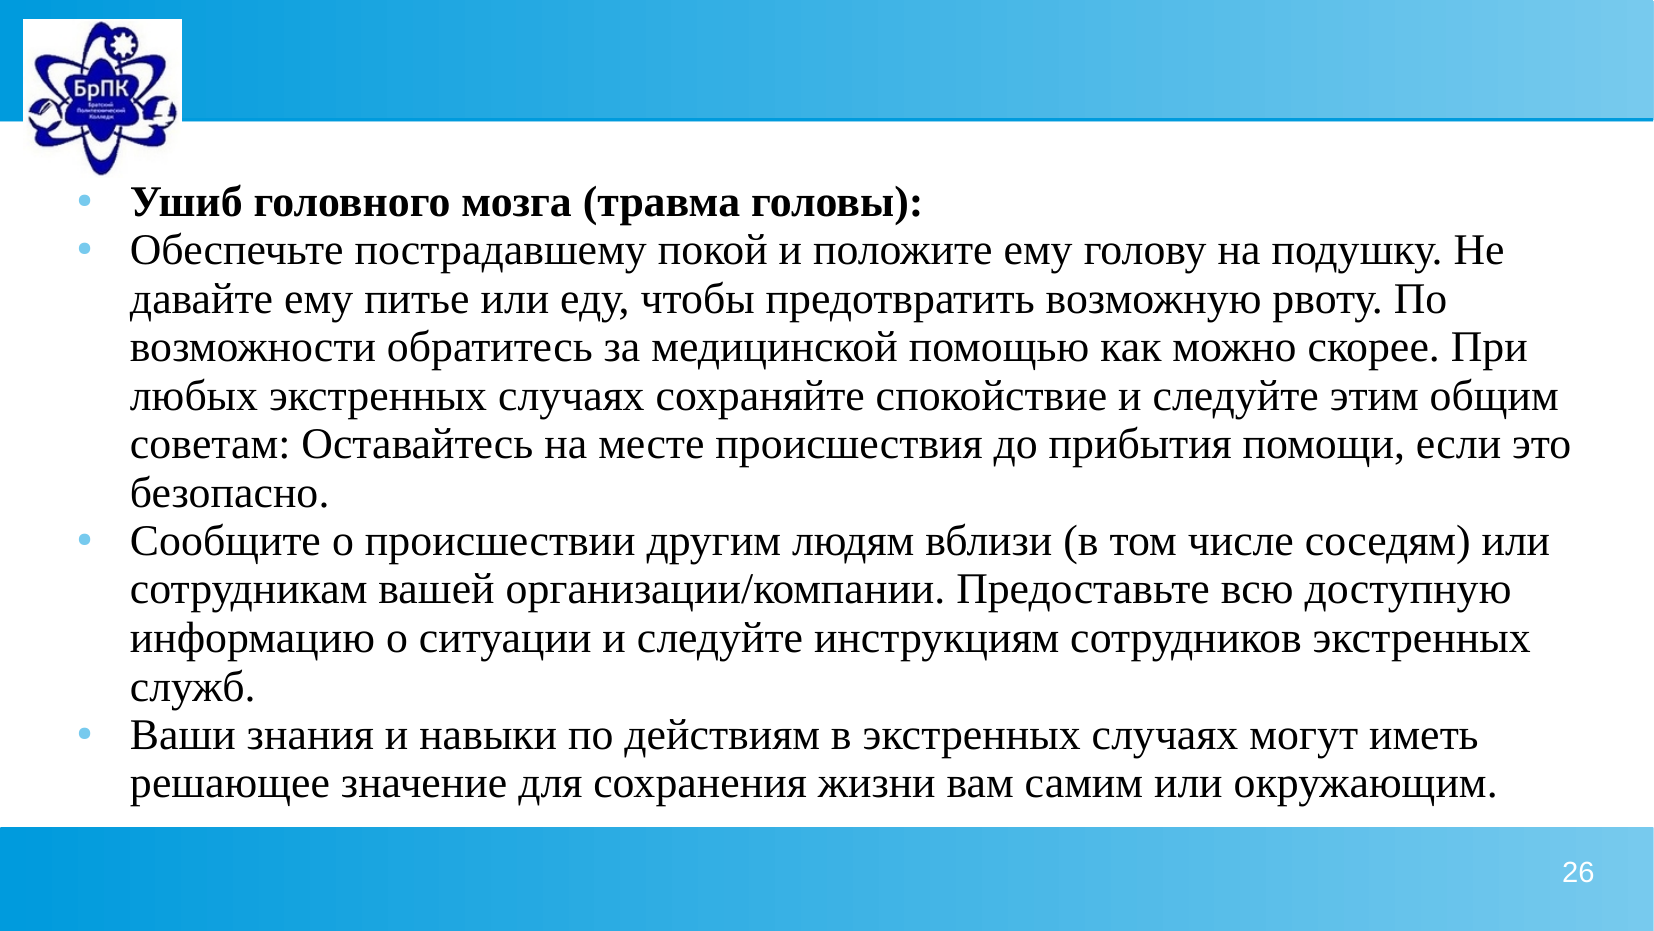

# Ушиб головного мозга (травма головы):
Обеспечьте пострадавшему покой и положите ему голову на подушку. Не давайте ему питье или еду, чтобы предотвратить возможную рвоту. По возможности обратитесь за медицинской помощью как можно скорее. При любых экстренных случаях сохраняйте спокойствие и следуйте этим общим советам: Оставайтесь на месте происшествия до прибытия помощи, если это безопасно.
Сообщите о происшествии другим людям вблизи (в том числе соседям) или сотрудникам вашей организации/компании. Предоставьте всю доступную информацию о ситуации и следуйте инструкциям сотрудников экстренных служб.
Ваши знания и навыки по действиям в экстренных случаях могут иметь решающее значение для сохранения жизни вам самим или окружающим.
26